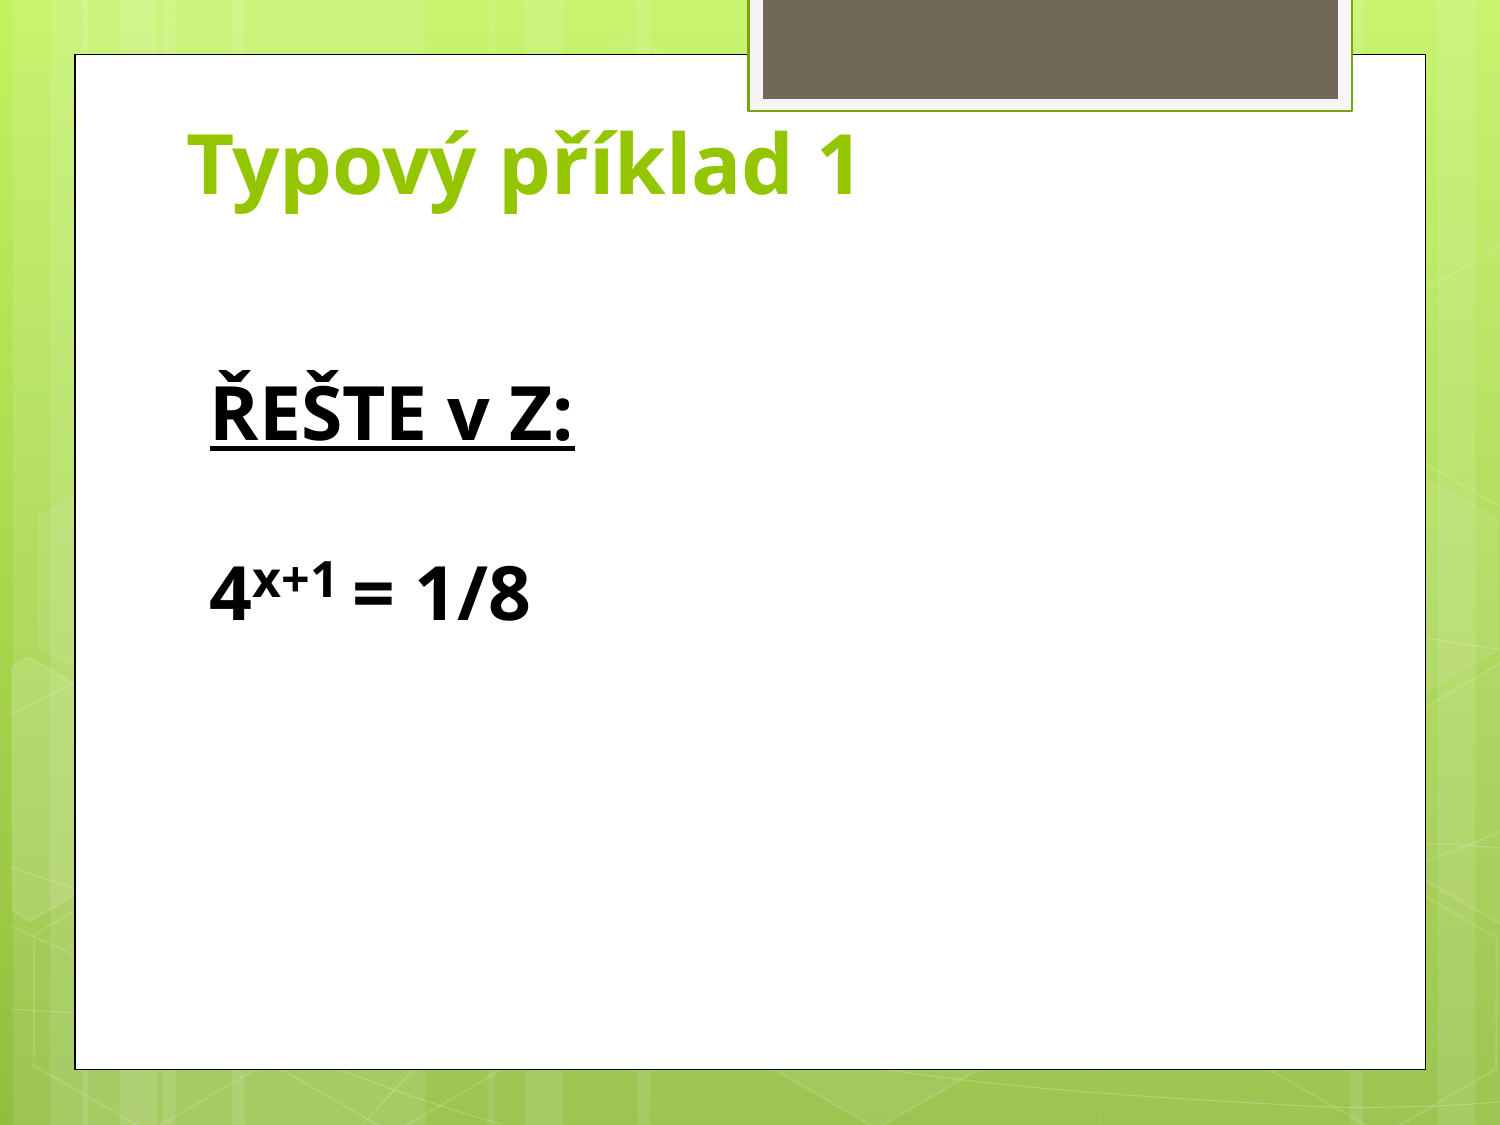

# Typový příklad 1
ŘEŠTE v Z:
4x+1 = 1/8